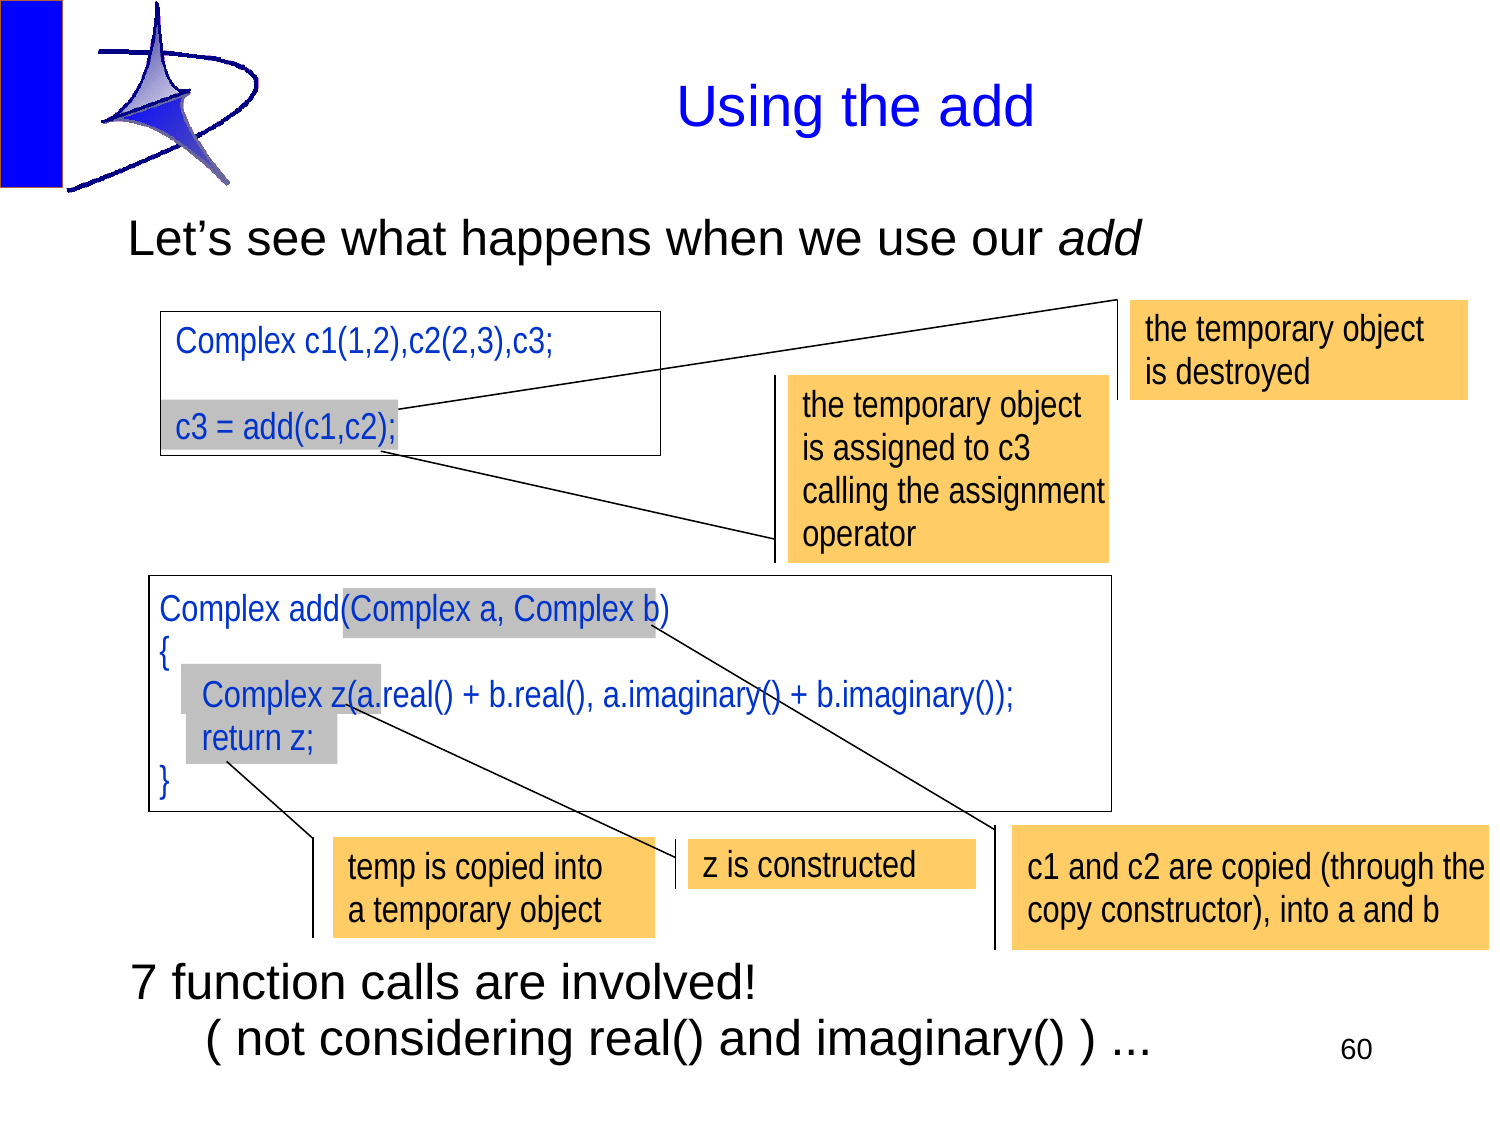

# Using the add
Let’s see what happens when we use our add
the temporary object
is destroyed
Complex c1(1,2),c2(2,3),c3;
c3 = add(c1,c2);
the temporary object
is assigned to c3
calling the assignment
operator
Complex add(Complex a, Complex b)
{
 Complex z(a.real() + b.real(), a.imaginary() + b.imaginary());
 return z;
}
c1 and c2 are copied (through the
copy constructor), into a and b
z is constructed
temp is copied into
a temporary object
7 function calls are involved!
( not considering real() and imaginary() ) ...
60